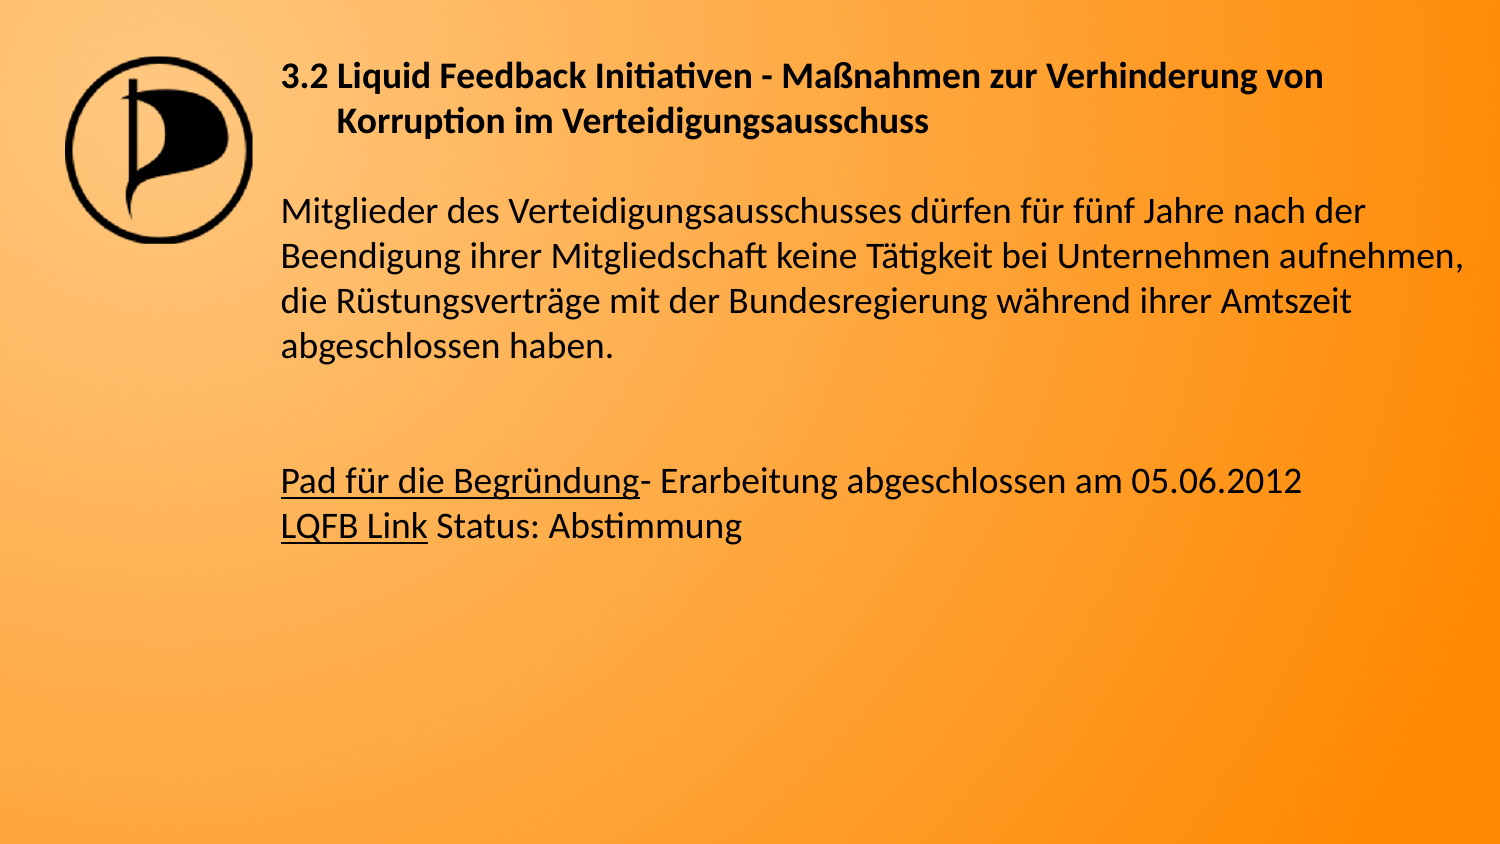

3.2 Liquid Feedback Initiativen - Maßnahmen zur Verhinderung von Korruption im Verteidigungsausschuss
Mitglieder des Verteidigungsausschusses dürfen für fünf Jahre nach der Beendigung ihrer Mitgliedschaft keine Tätigkeit bei Unternehmen aufnehmen, die Rüstungsverträge mit der Bundesregierung während ihrer Amtszeit abgeschlossen haben.
Pad für die Begründung- Erarbeitung abgeschlossen am 05.06.2012
LQFB Link Status: Abstimmung